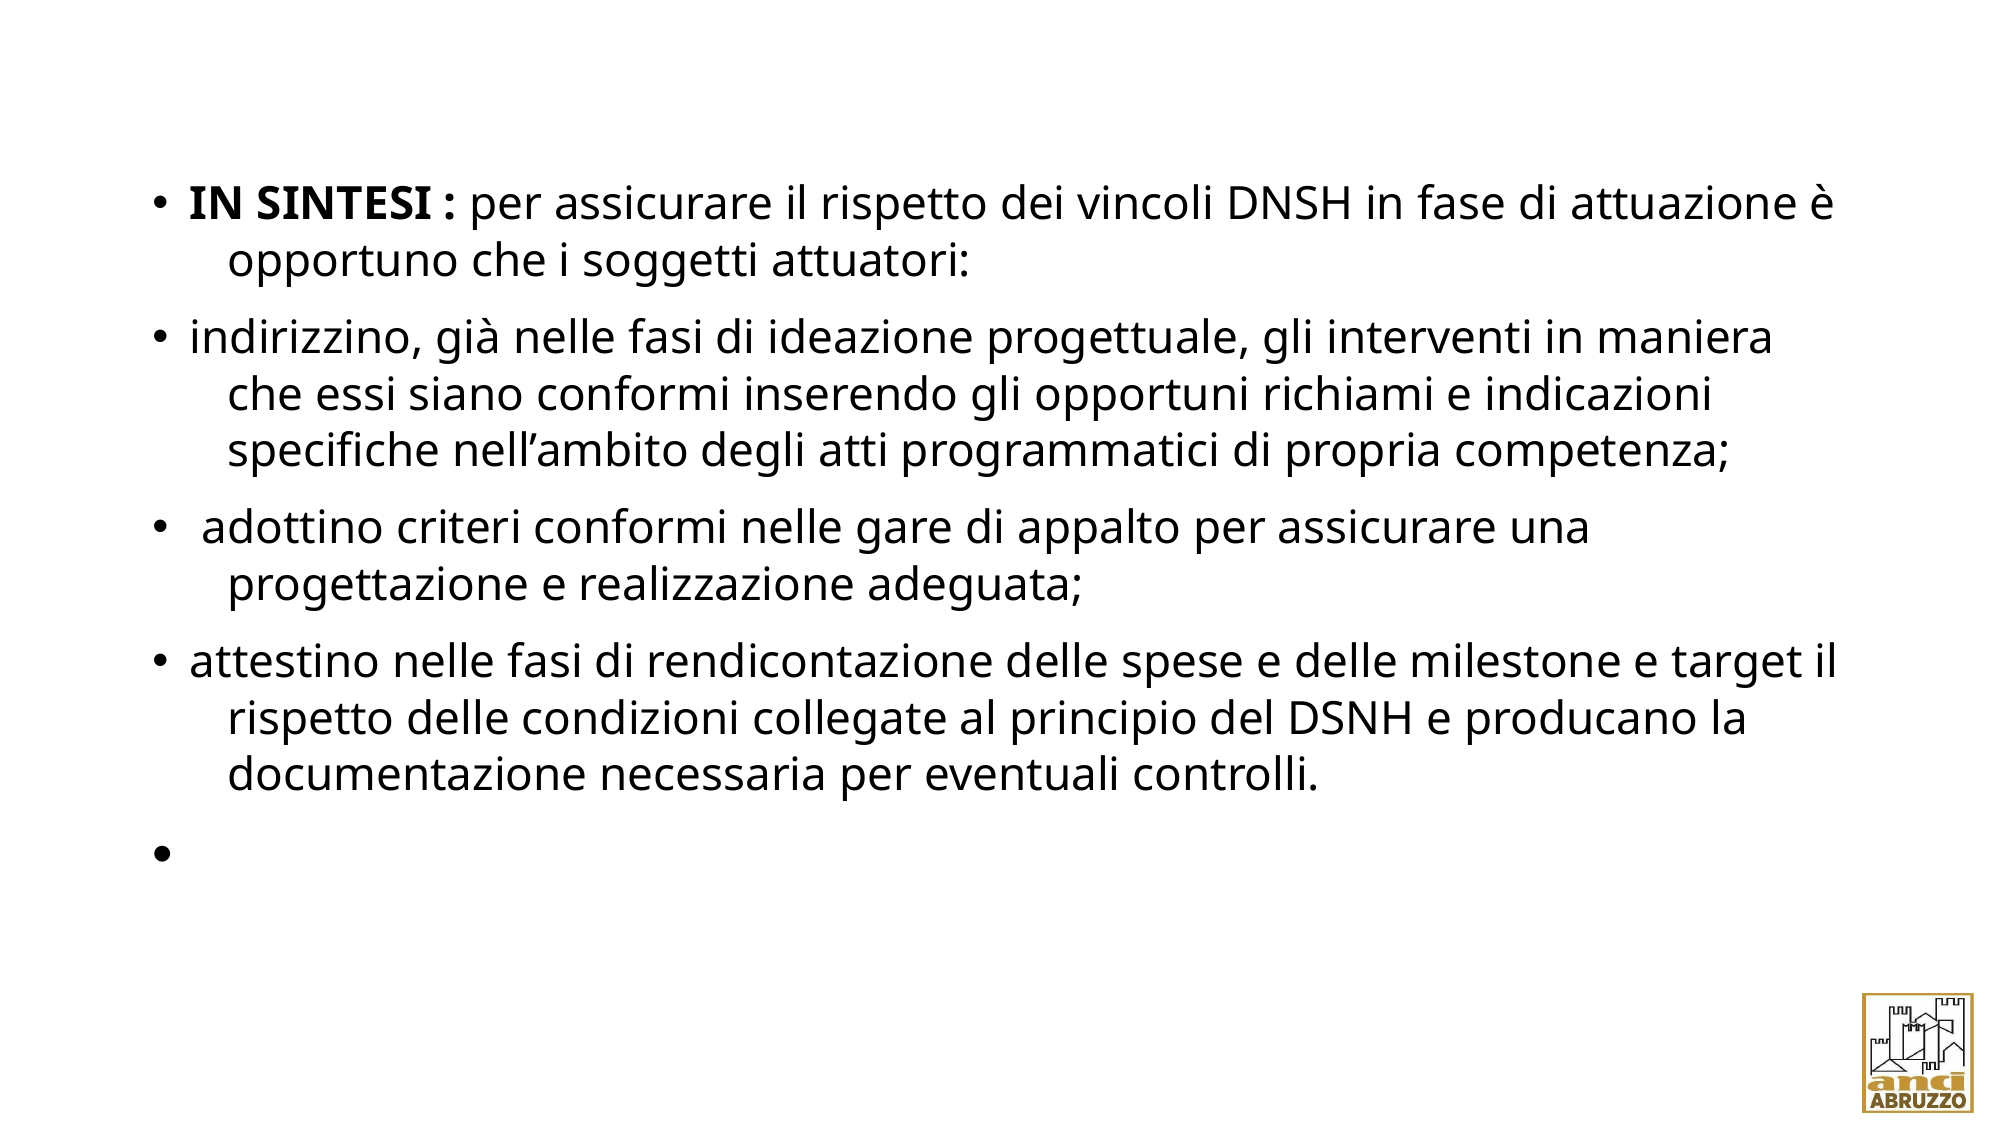

# IN SINTESI : per assicurare il rispetto dei vincoli DNSH in fase di attuazione è opportuno che i soggetti attuatori:
indirizzino, già nelle fasi di ideazione progettuale, gli interventi in maniera che essi siano conformi inserendo gli opportuni richiami e indicazioni specifiche nell’ambito degli atti programmatici di propria competenza;
 adottino criteri conformi nelle gare di appalto per assicurare una progettazione e realizzazione adeguata;
attestino nelle fasi di rendicontazione delle spese e delle milestone e target il rispetto delle condizioni collegate al principio del DSNH e producano la documentazione necessaria per eventuali controlli.